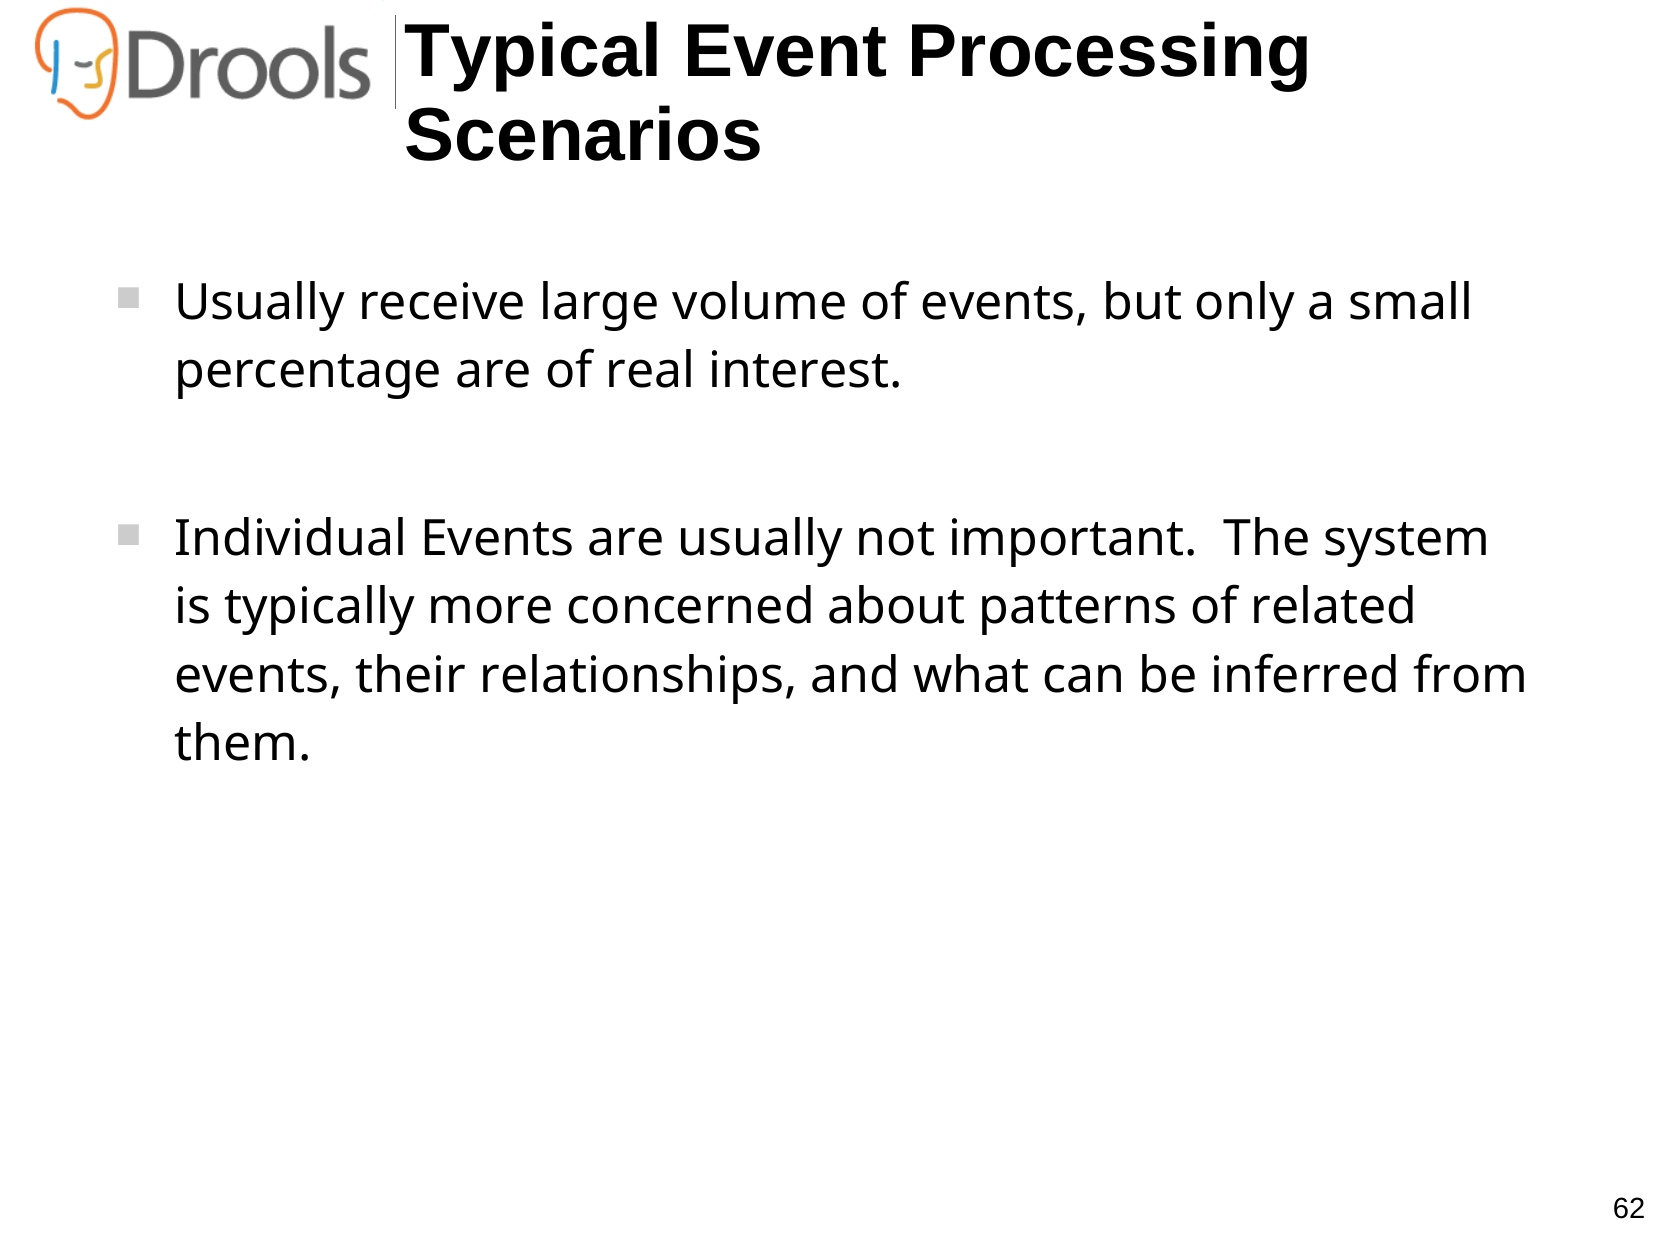

Typical Event Processing Scenarios
# Usually receive large volume of events, but only a small percentage are of real interest.
Individual Events are usually not important. The system is typically more concerned about patterns of related events, their relationships, and what can be inferred from them.